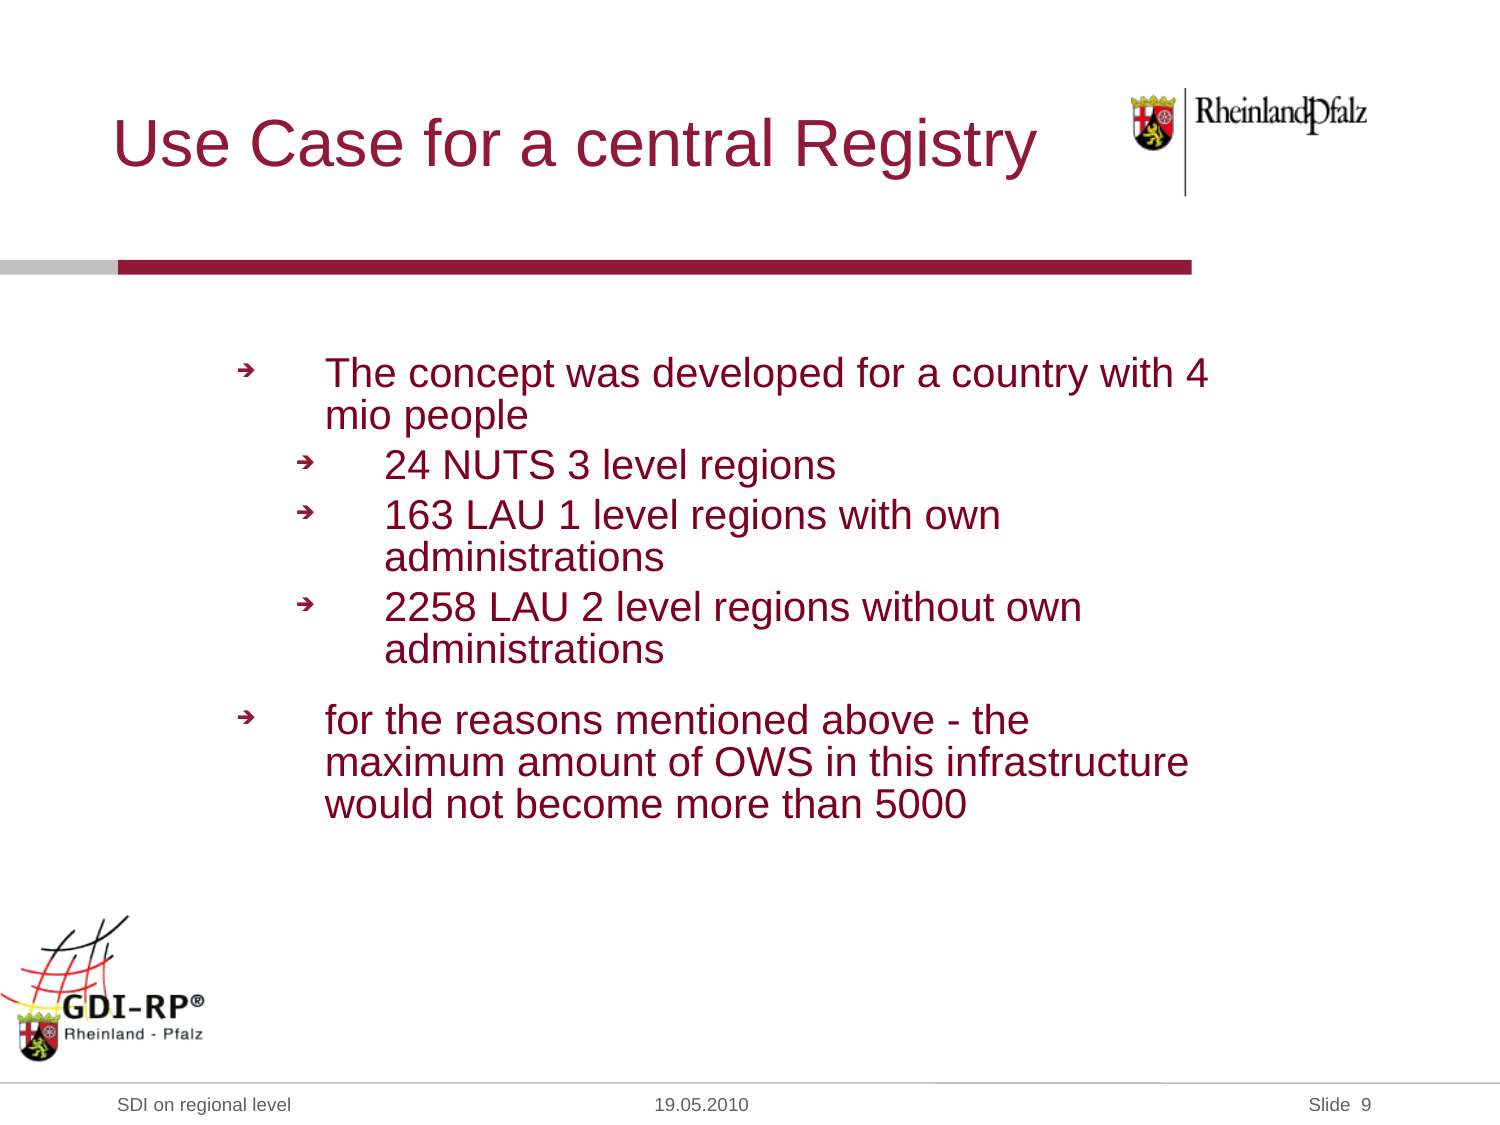

# Use Case for a central Registry
The concept was developed for a country with 4 mio people
24 NUTS 3 level regions
163 LAU 1 level regions with own administrations
2258 LAU 2 level regions without own administrations
for the reasons mentioned above - the maximum amount of OWS in this infrastructure would not become more than 5000